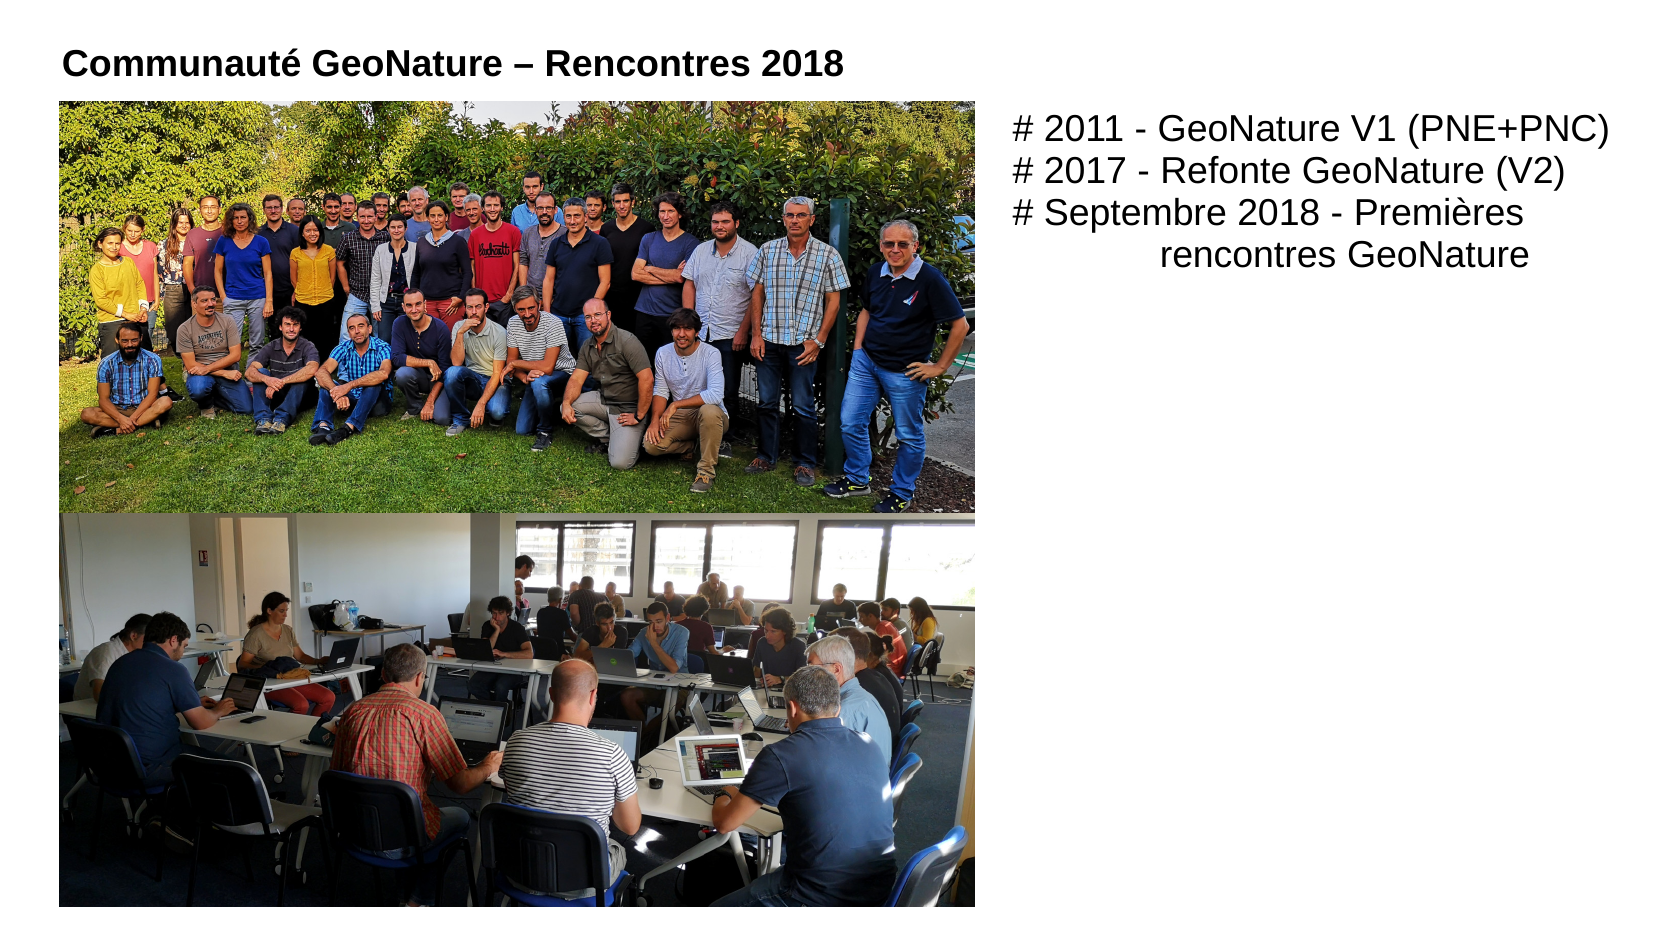

Communauté GeoNature – Rencontres 2018
# 2011 - GeoNature V1 (PNE+PNC)
# 2017 - Refonte GeoNature (V2)
# Septembre 2018 - Premières
 rencontres GeoNature